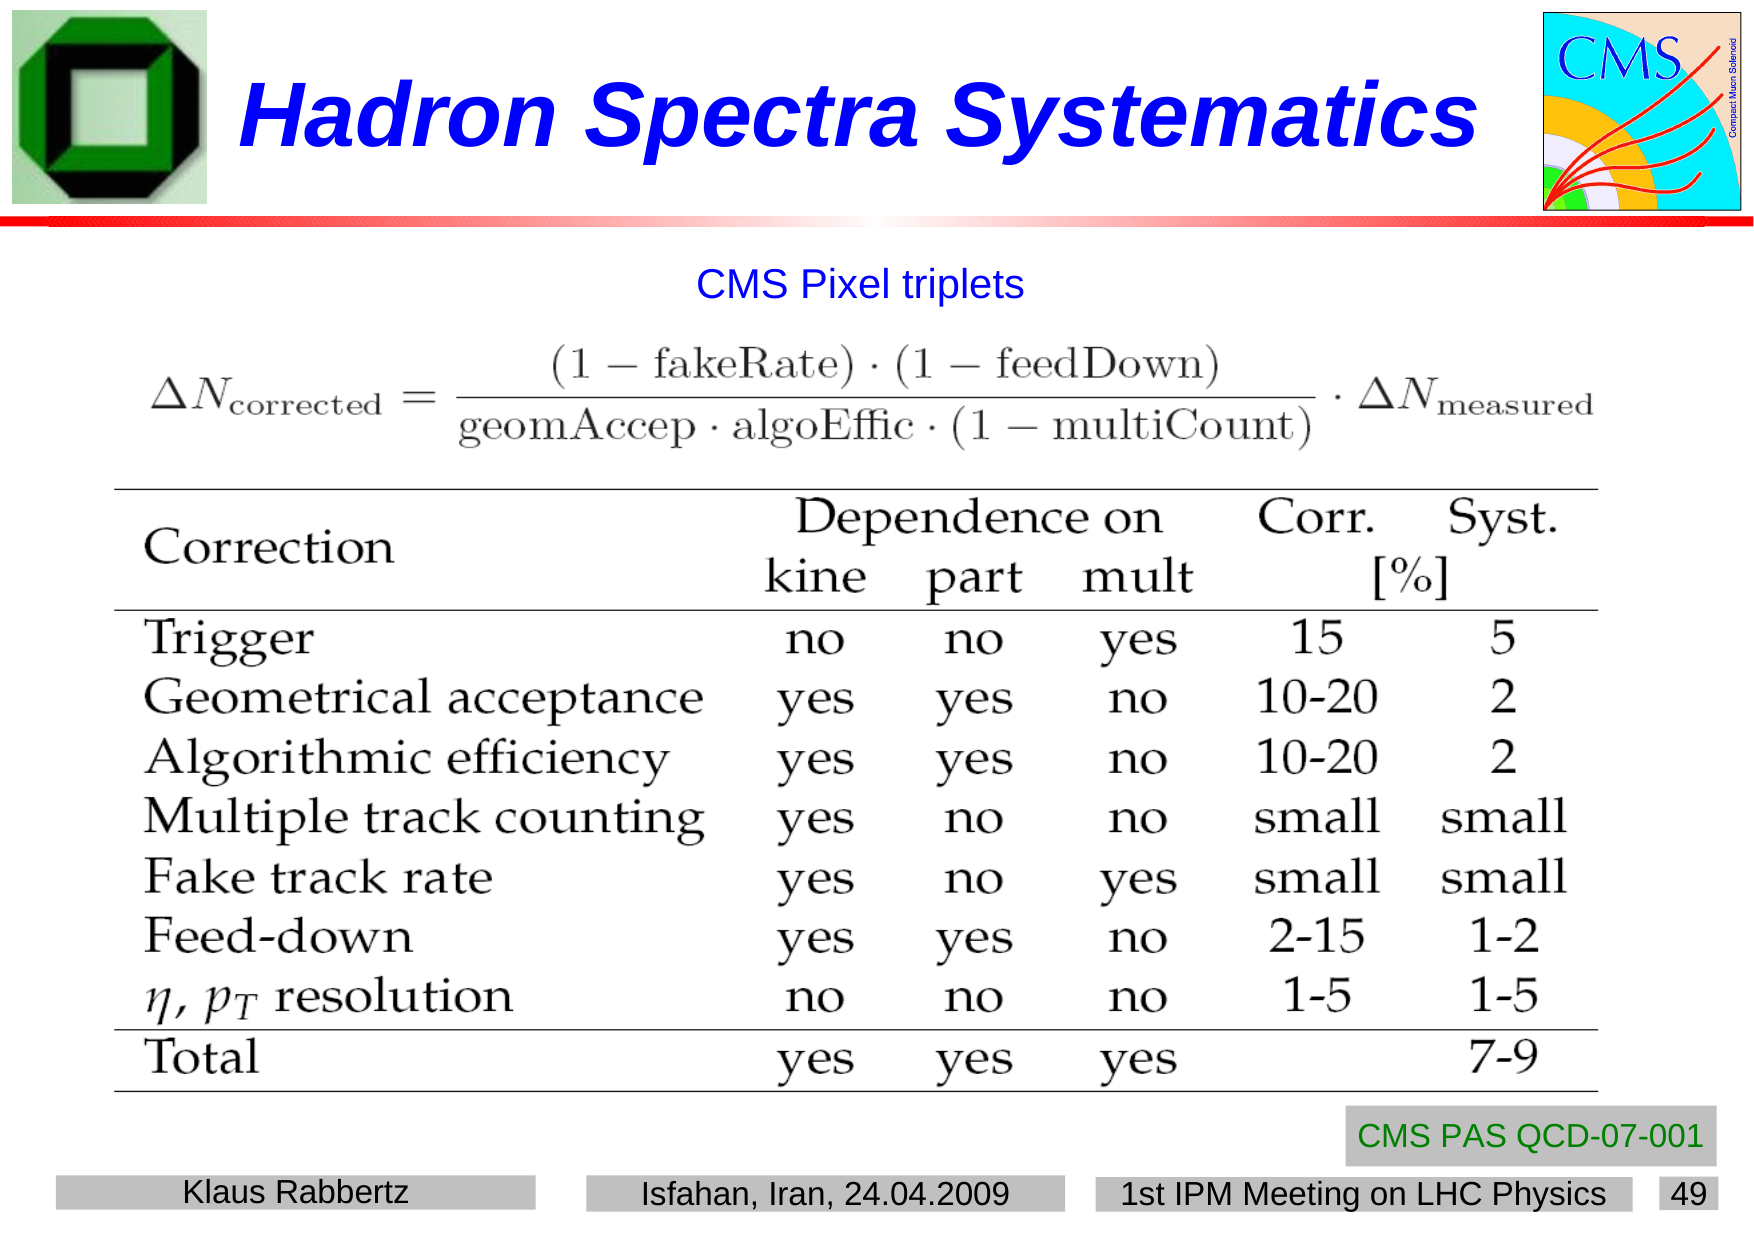

# Hadron Spectra Systematics
CMS Pixel triplets
CMS PAS QCD-07-001